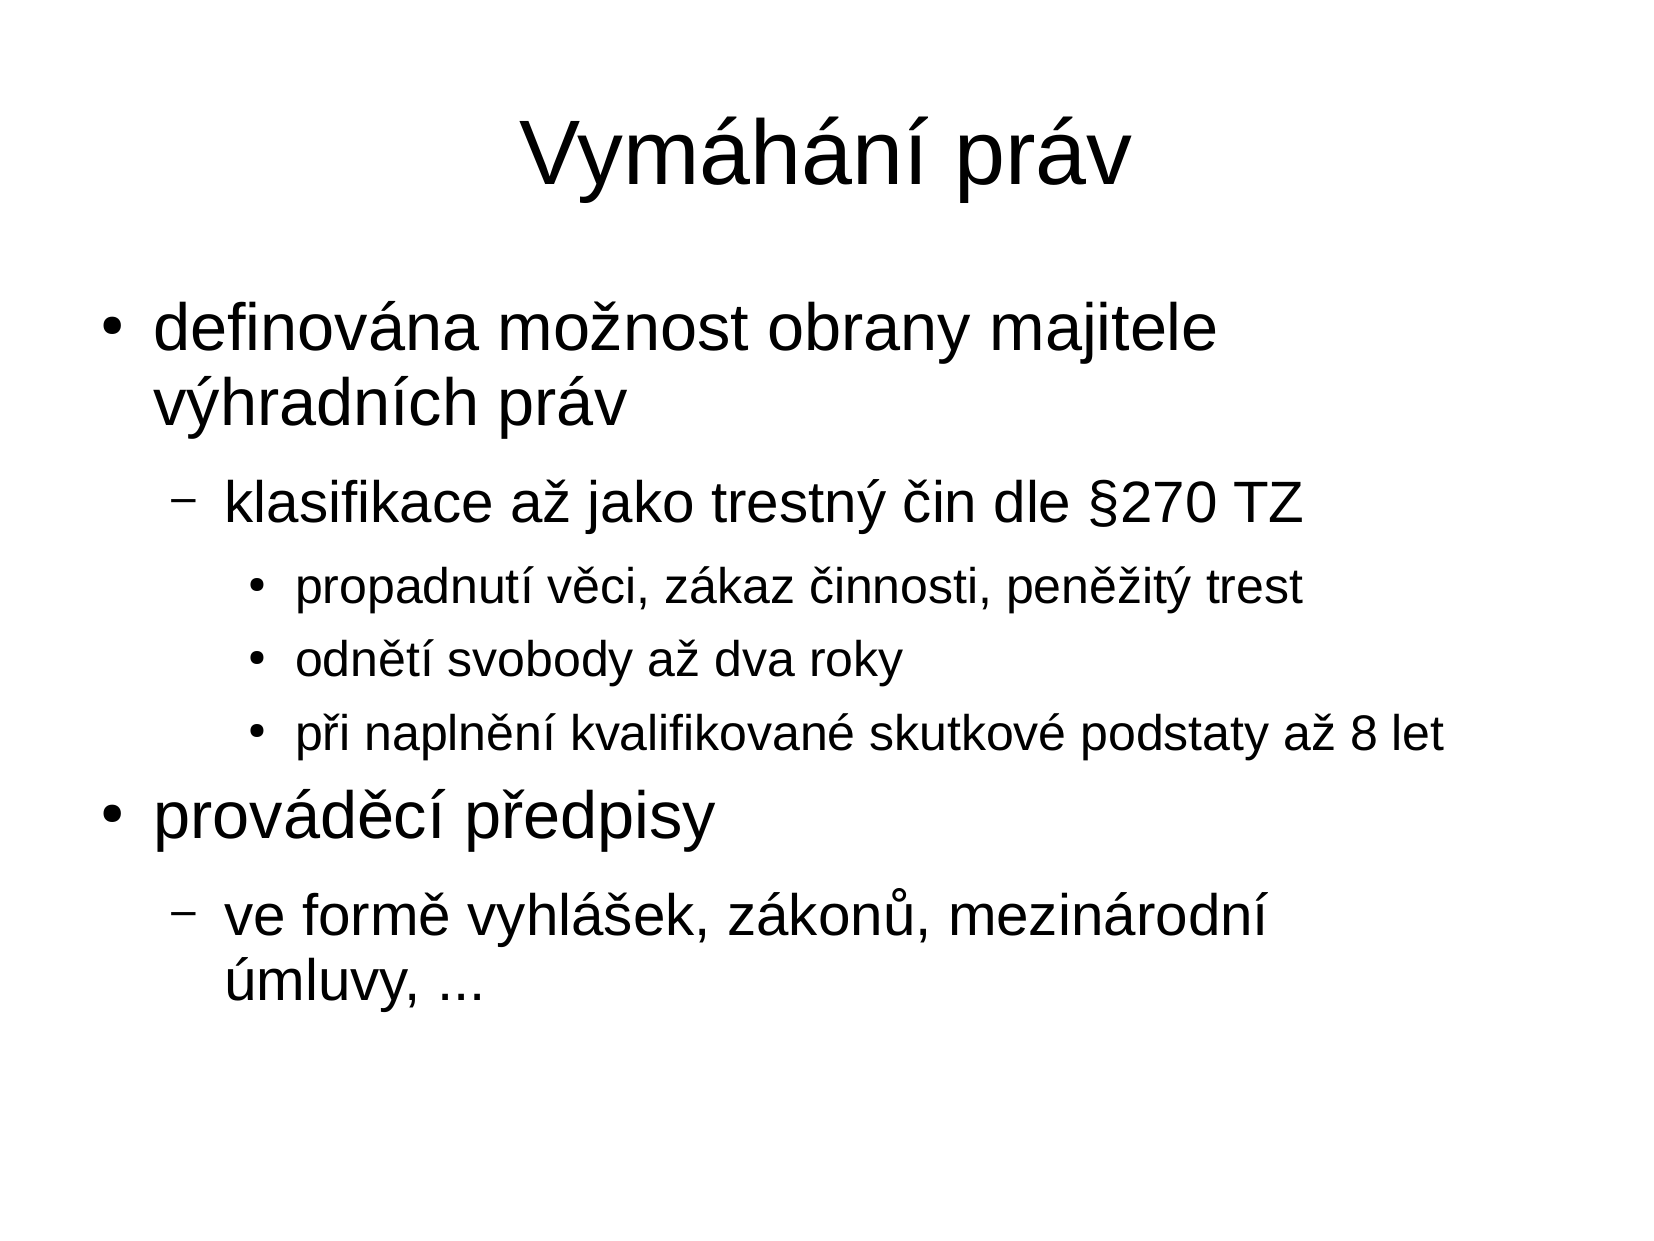

# Vymáhání práv
definována možnost obrany majitele výhradních práv
klasifikace až jako trestný čin dle §270 TZ
propadnutí věci, zákaz činnosti, peněžitý trest
odnětí svobody až dva roky
při naplnění kvalifikované skutkové podstaty až 8 let
prováděcí předpisy
ve formě vyhlášek, zákonů, mezinárodní úmluvy, ...